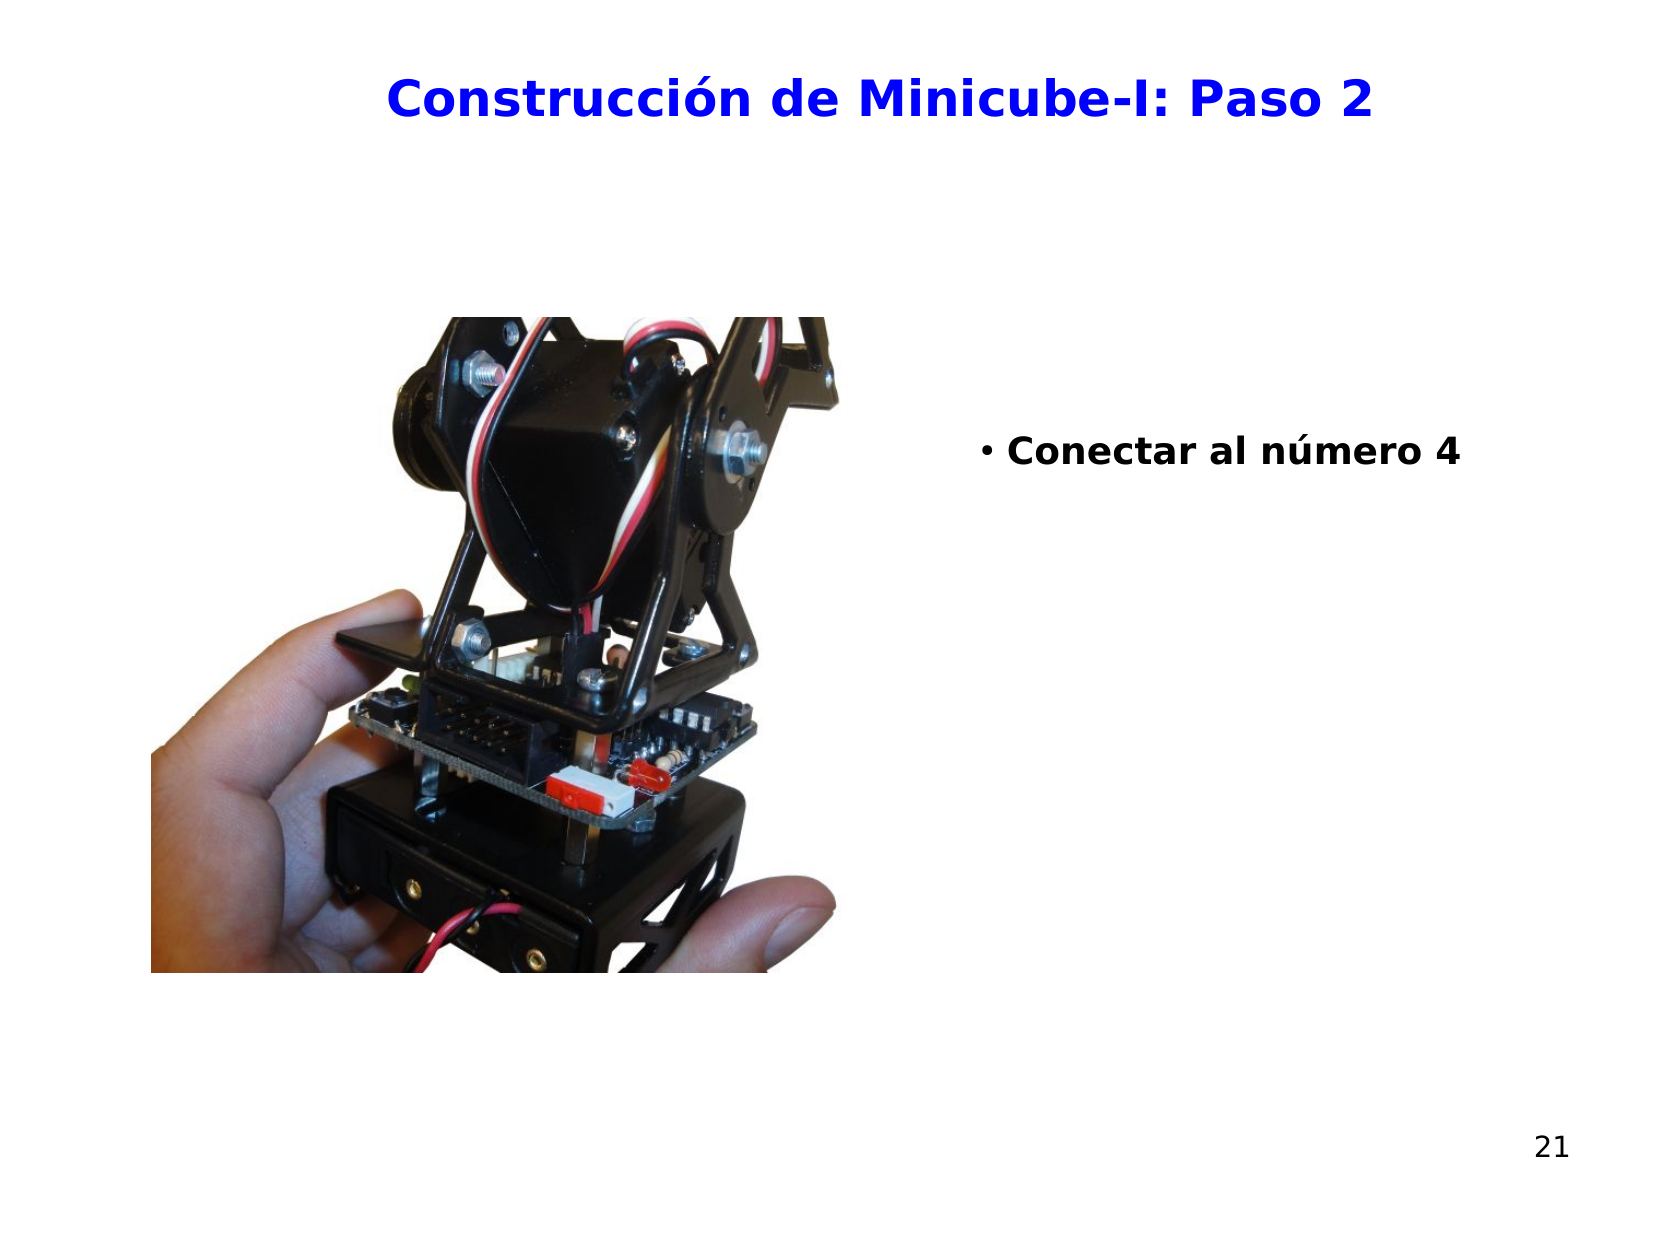

Construcción de Minicube-I: Paso 2
 Conectar al número 4
21